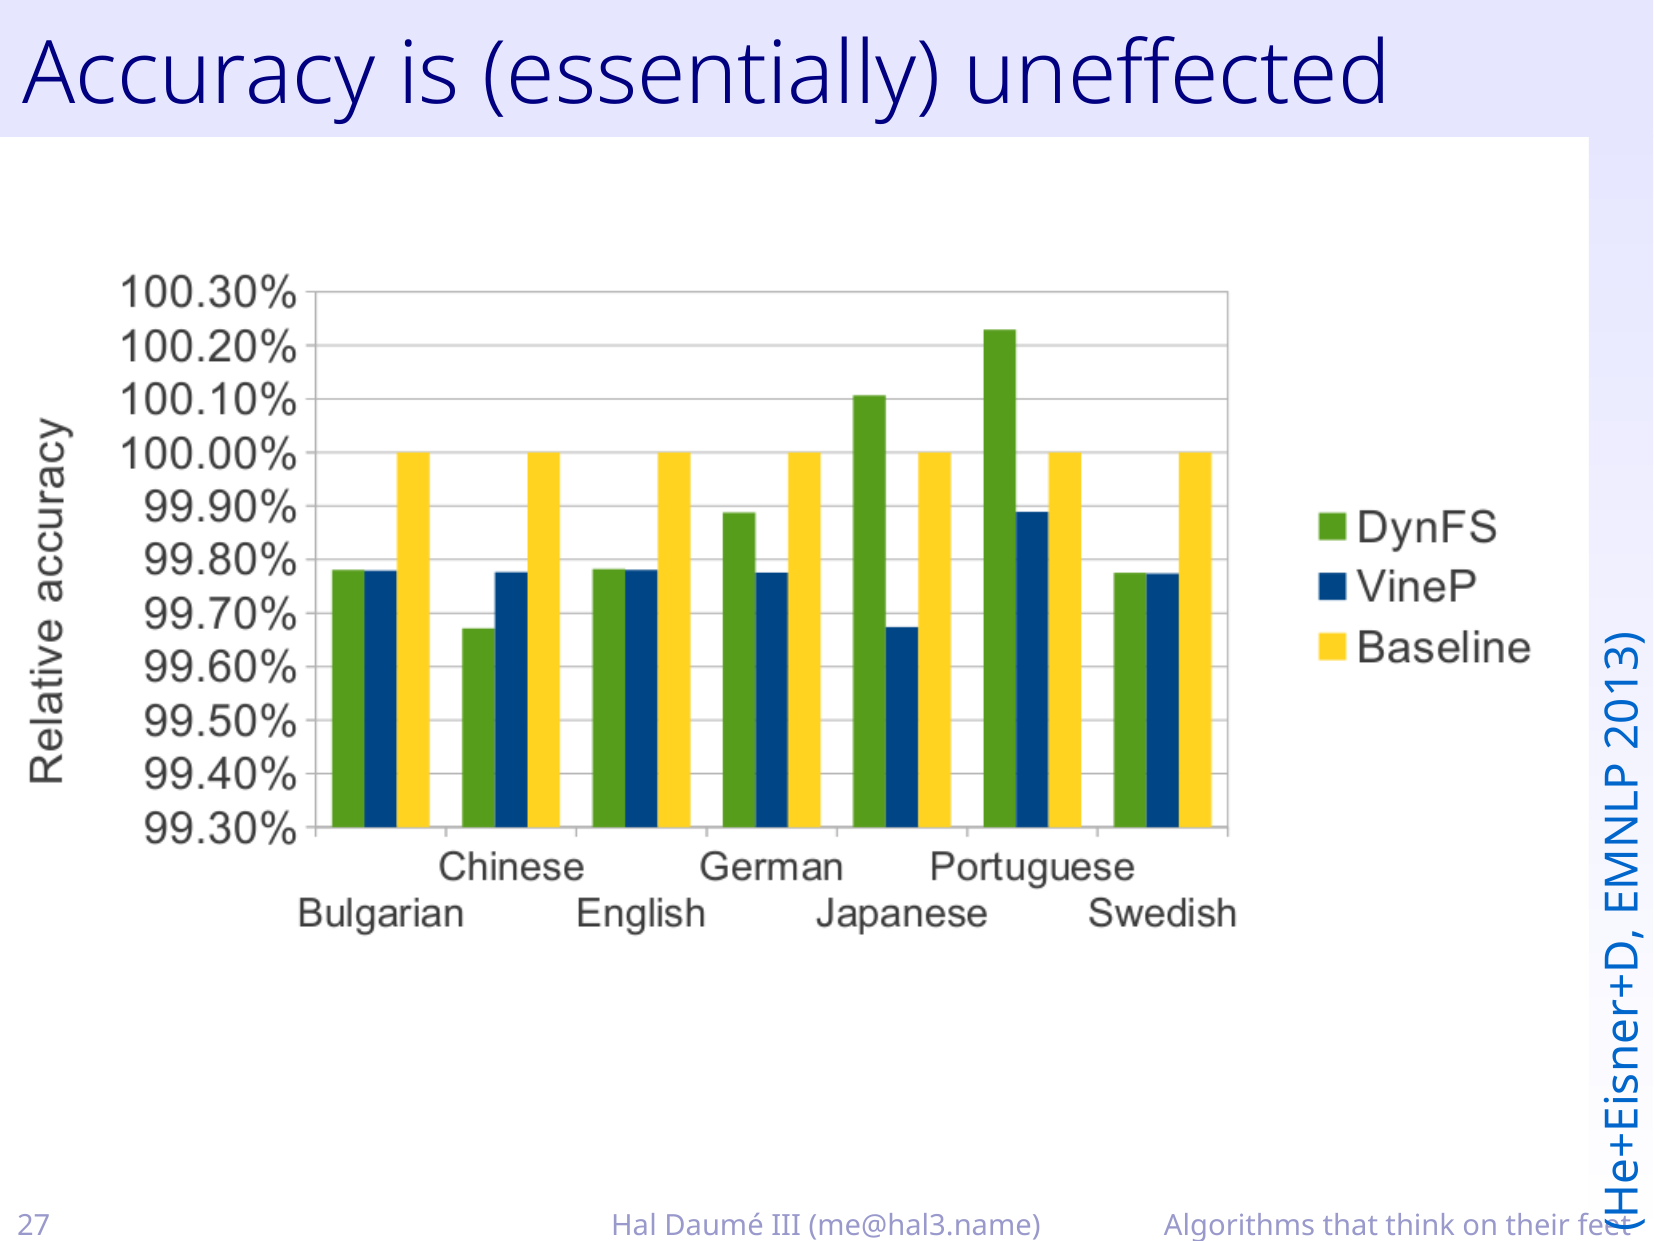

# Accuracy is (essentially) uneffected
(He+Eisner+D, EMNLP 2013)